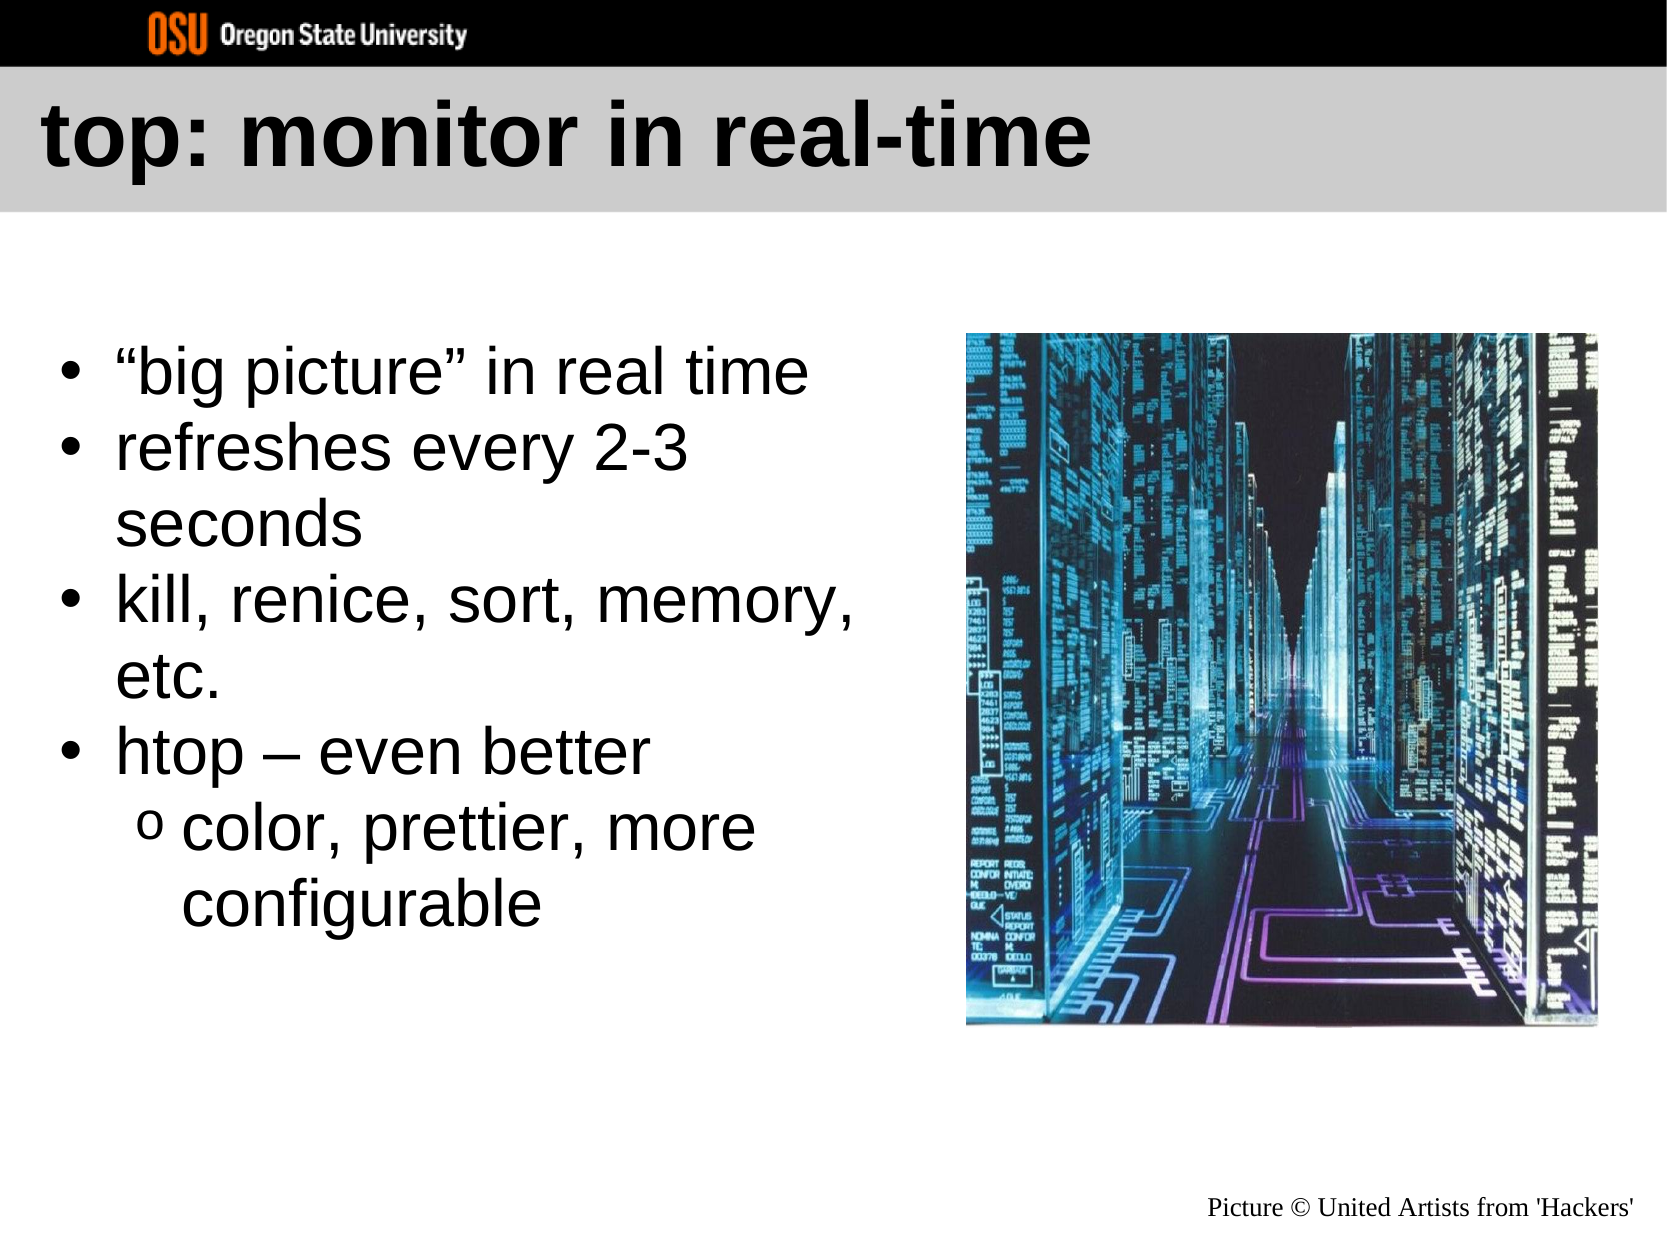

# top: monitor in real-time
“big picture” in real time
refreshes every 2-3 seconds
kill, renice, sort, memory, etc.
htop – even better
color, prettier, more configurable
Picture © United Artists from 'Hackers'